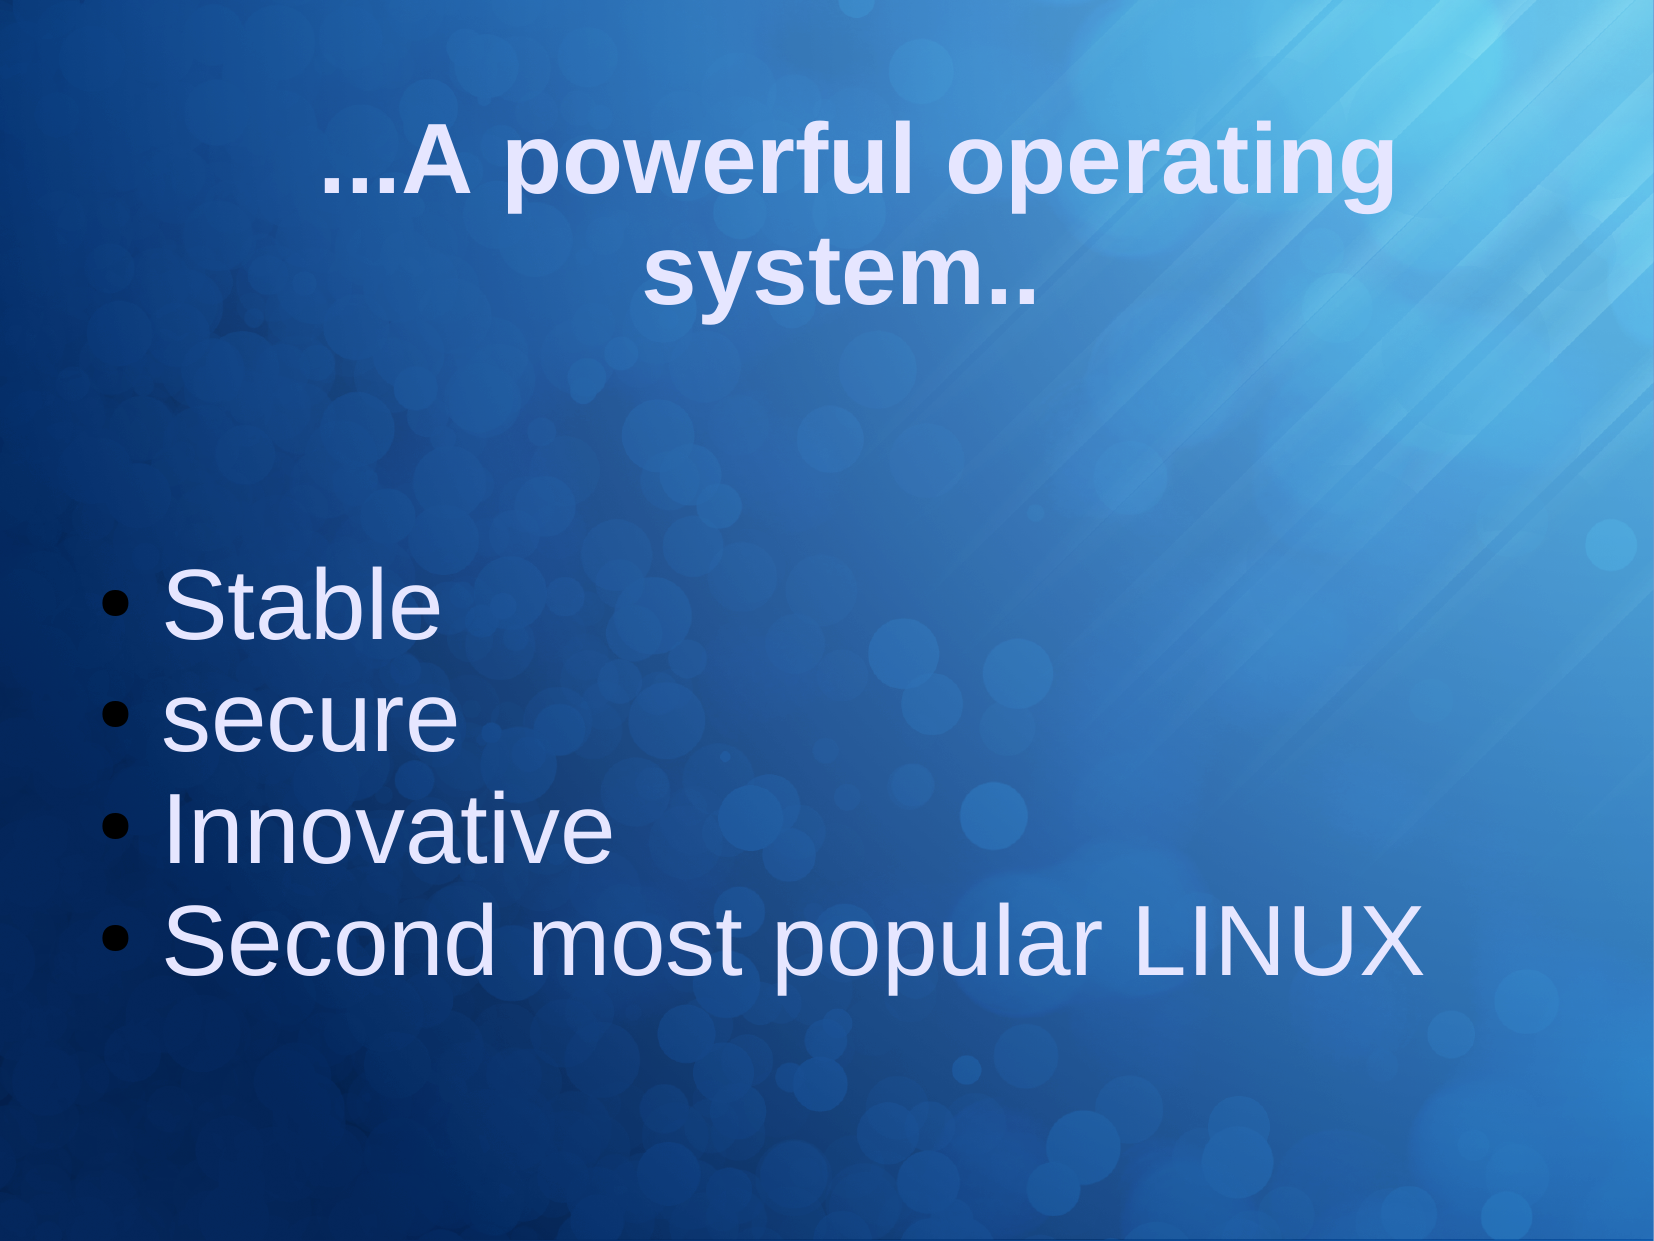

# ...A powerful operating system..
 Stable
 secure
 Innovative
 Second most popular LINUX